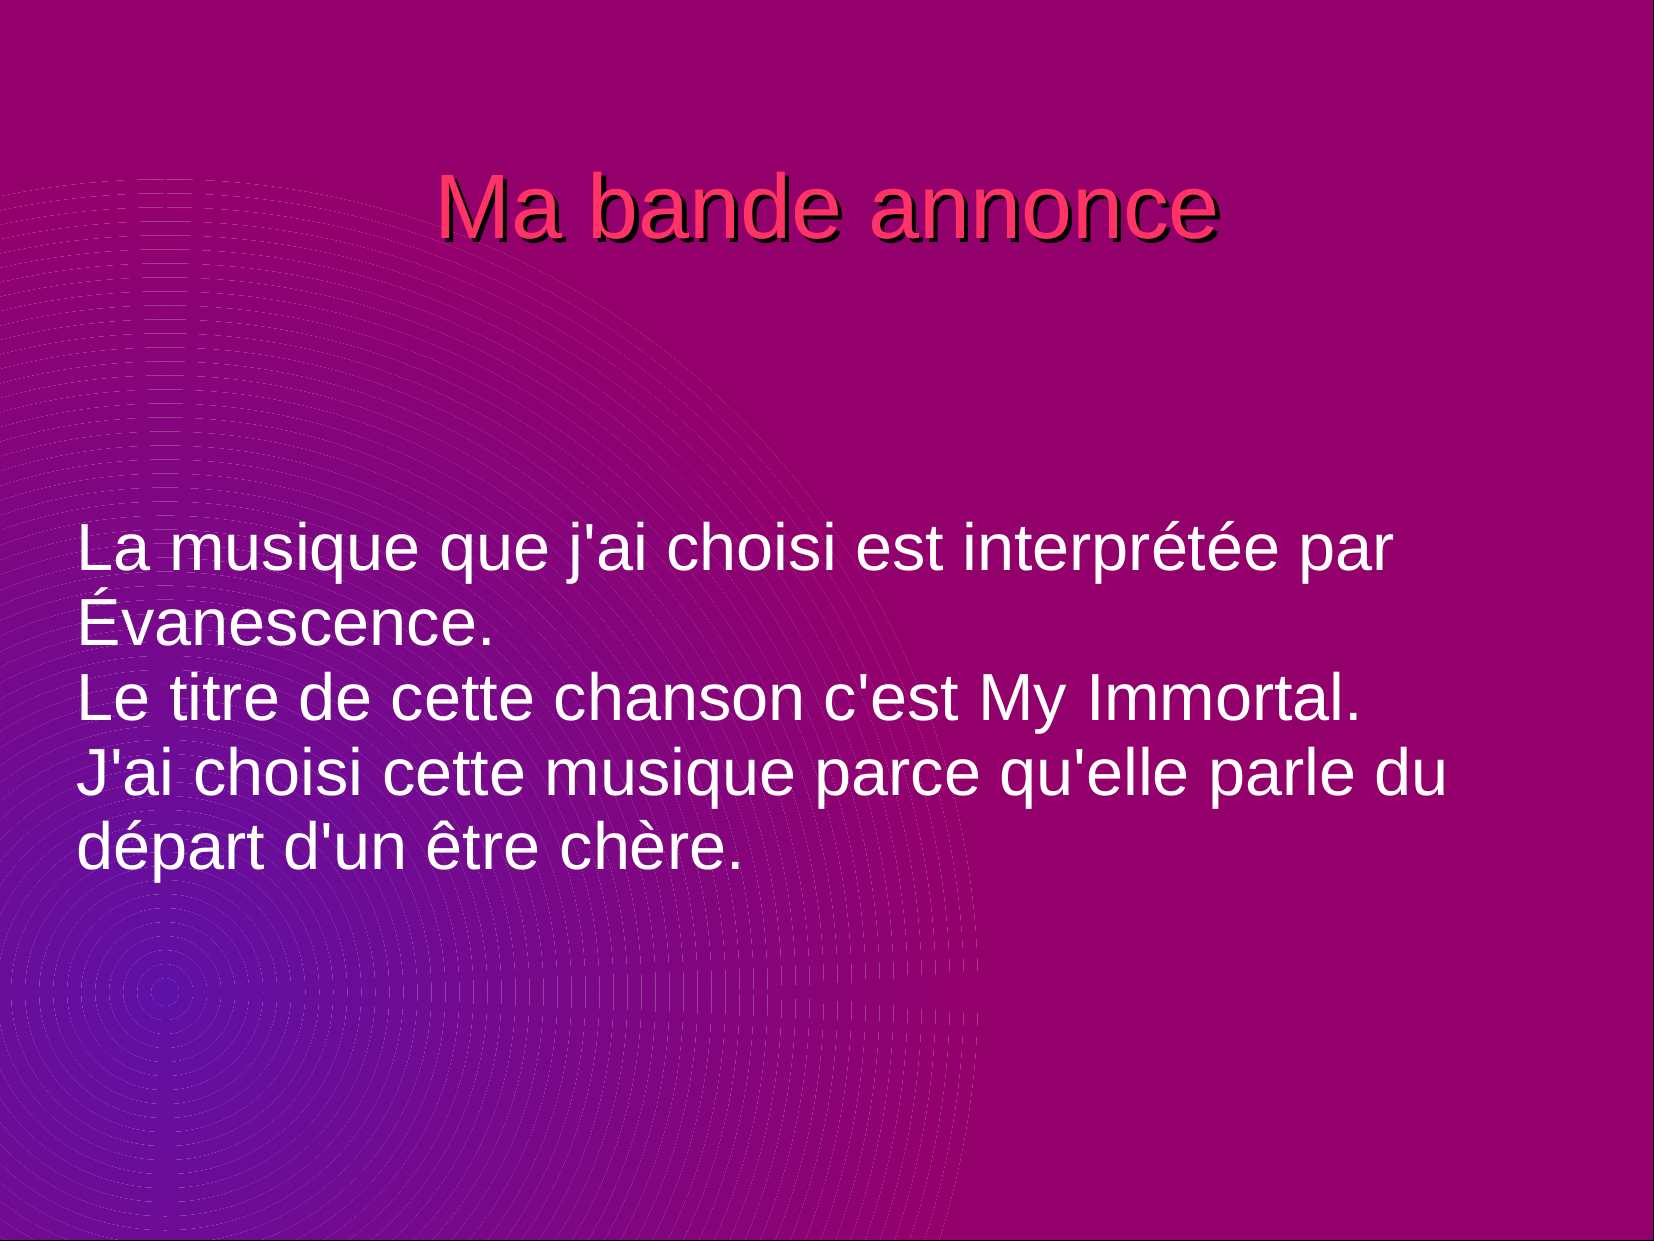

Ma bande annonce
# La musique que j'ai choisi est interprétée par Évanescence.
Le titre de cette chanson c'est My Immortal.
J'ai choisi cette musique parce qu'elle parle du départ d'un être chère.